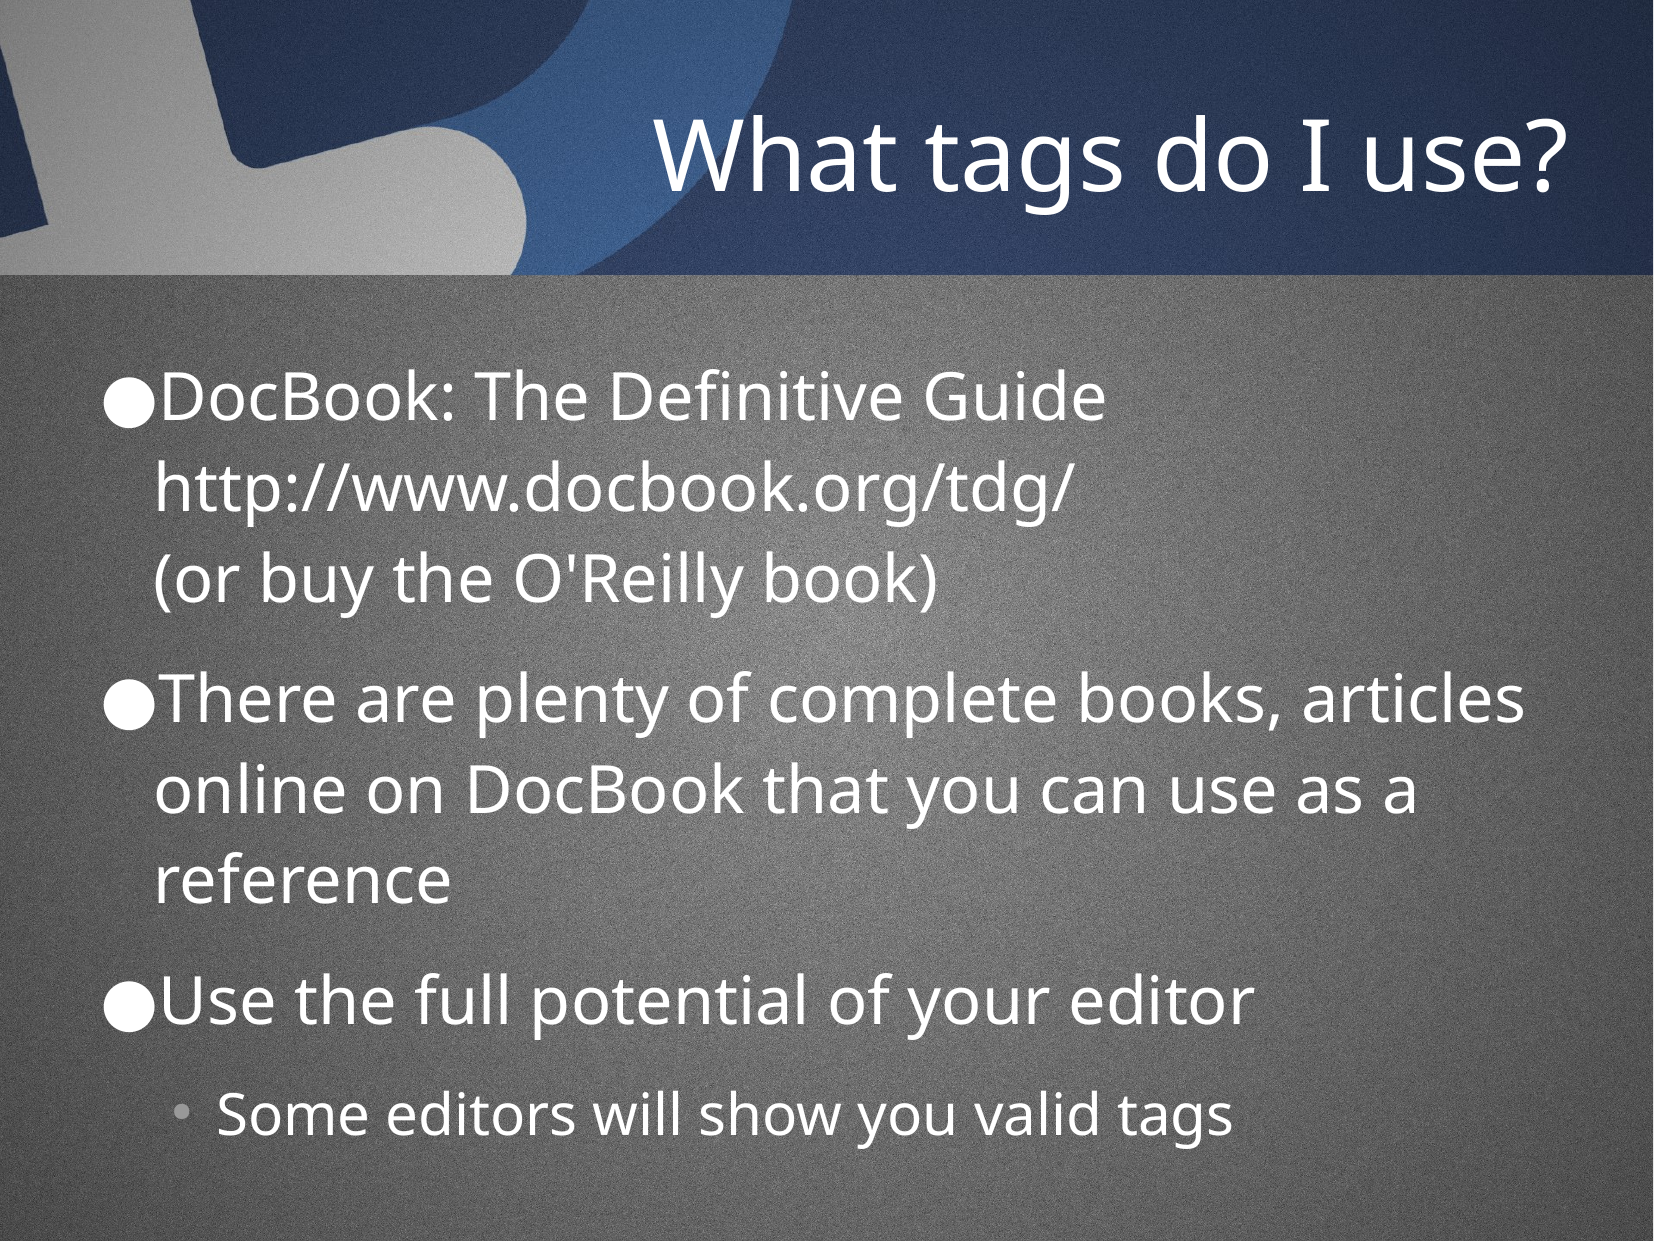

# What tags do I use?
DocBook: The Definitive Guide
http://www.docbook.org/tdg/
(or buy the O'Reilly book)
There are plenty of complete books, articles online on DocBook that you can use as a reference
Use the full potential of your editor
Some editors will show you valid tags